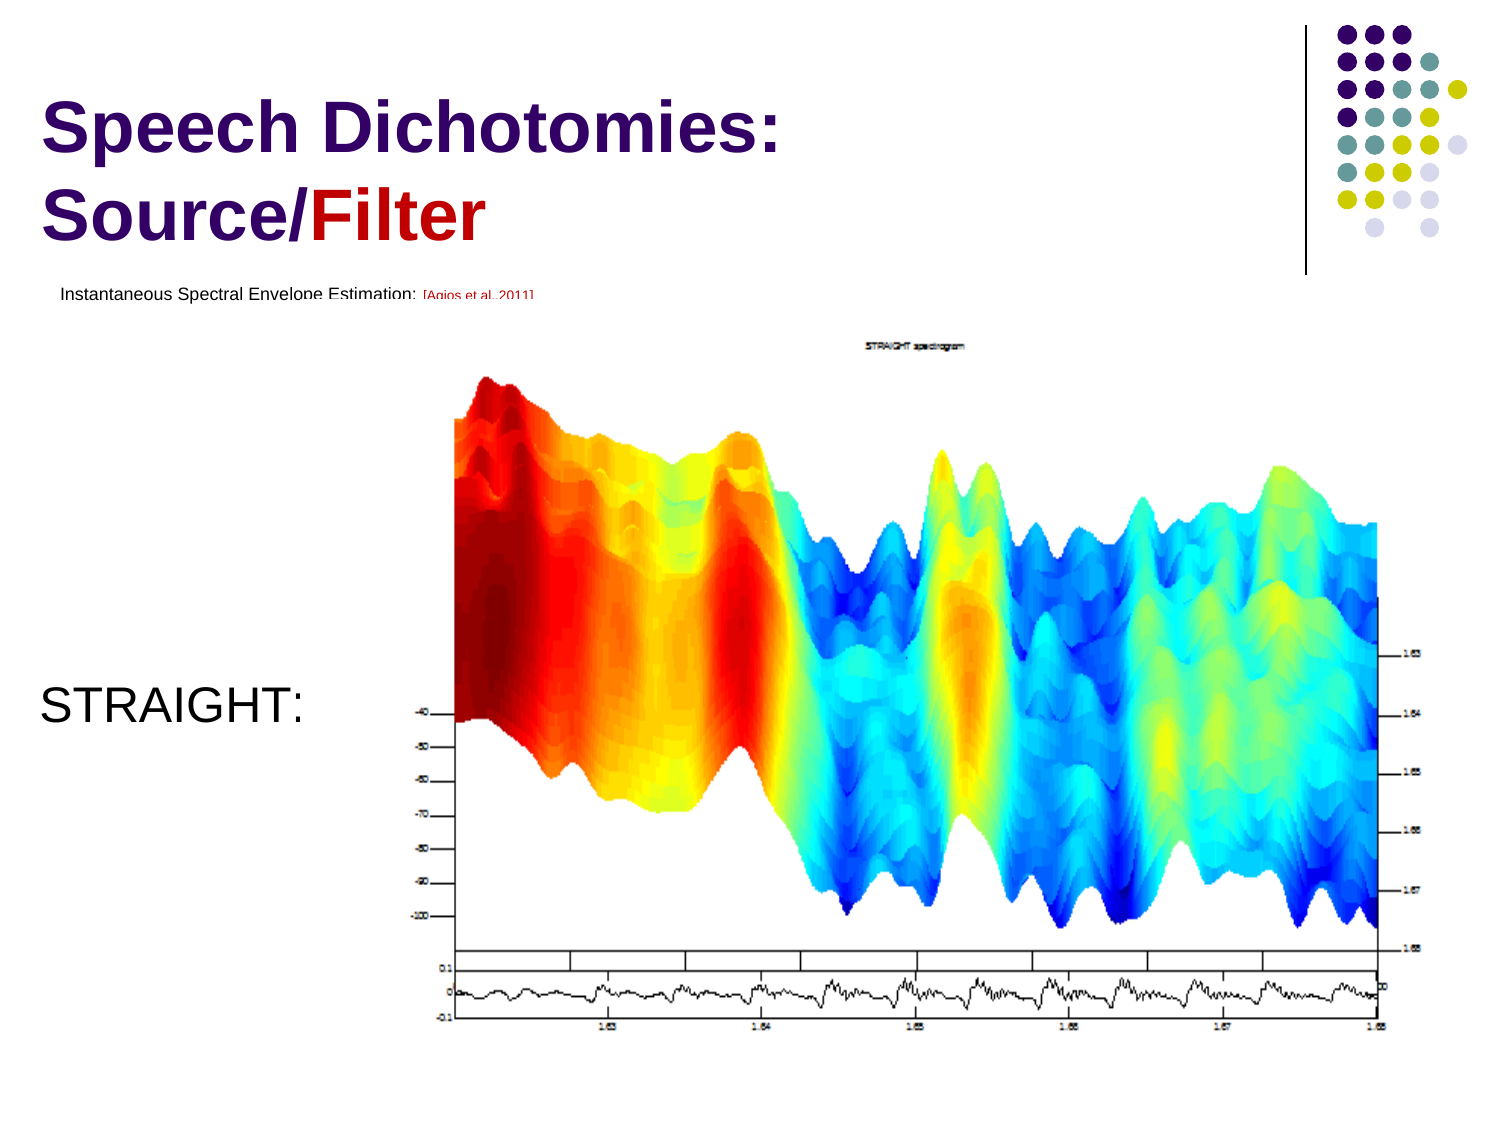

Speech Dichotomies:
Source/Filter
# Instantaneous Spectral Envelope Estimation: [Agios et al.,2011]
STRAIGHT: